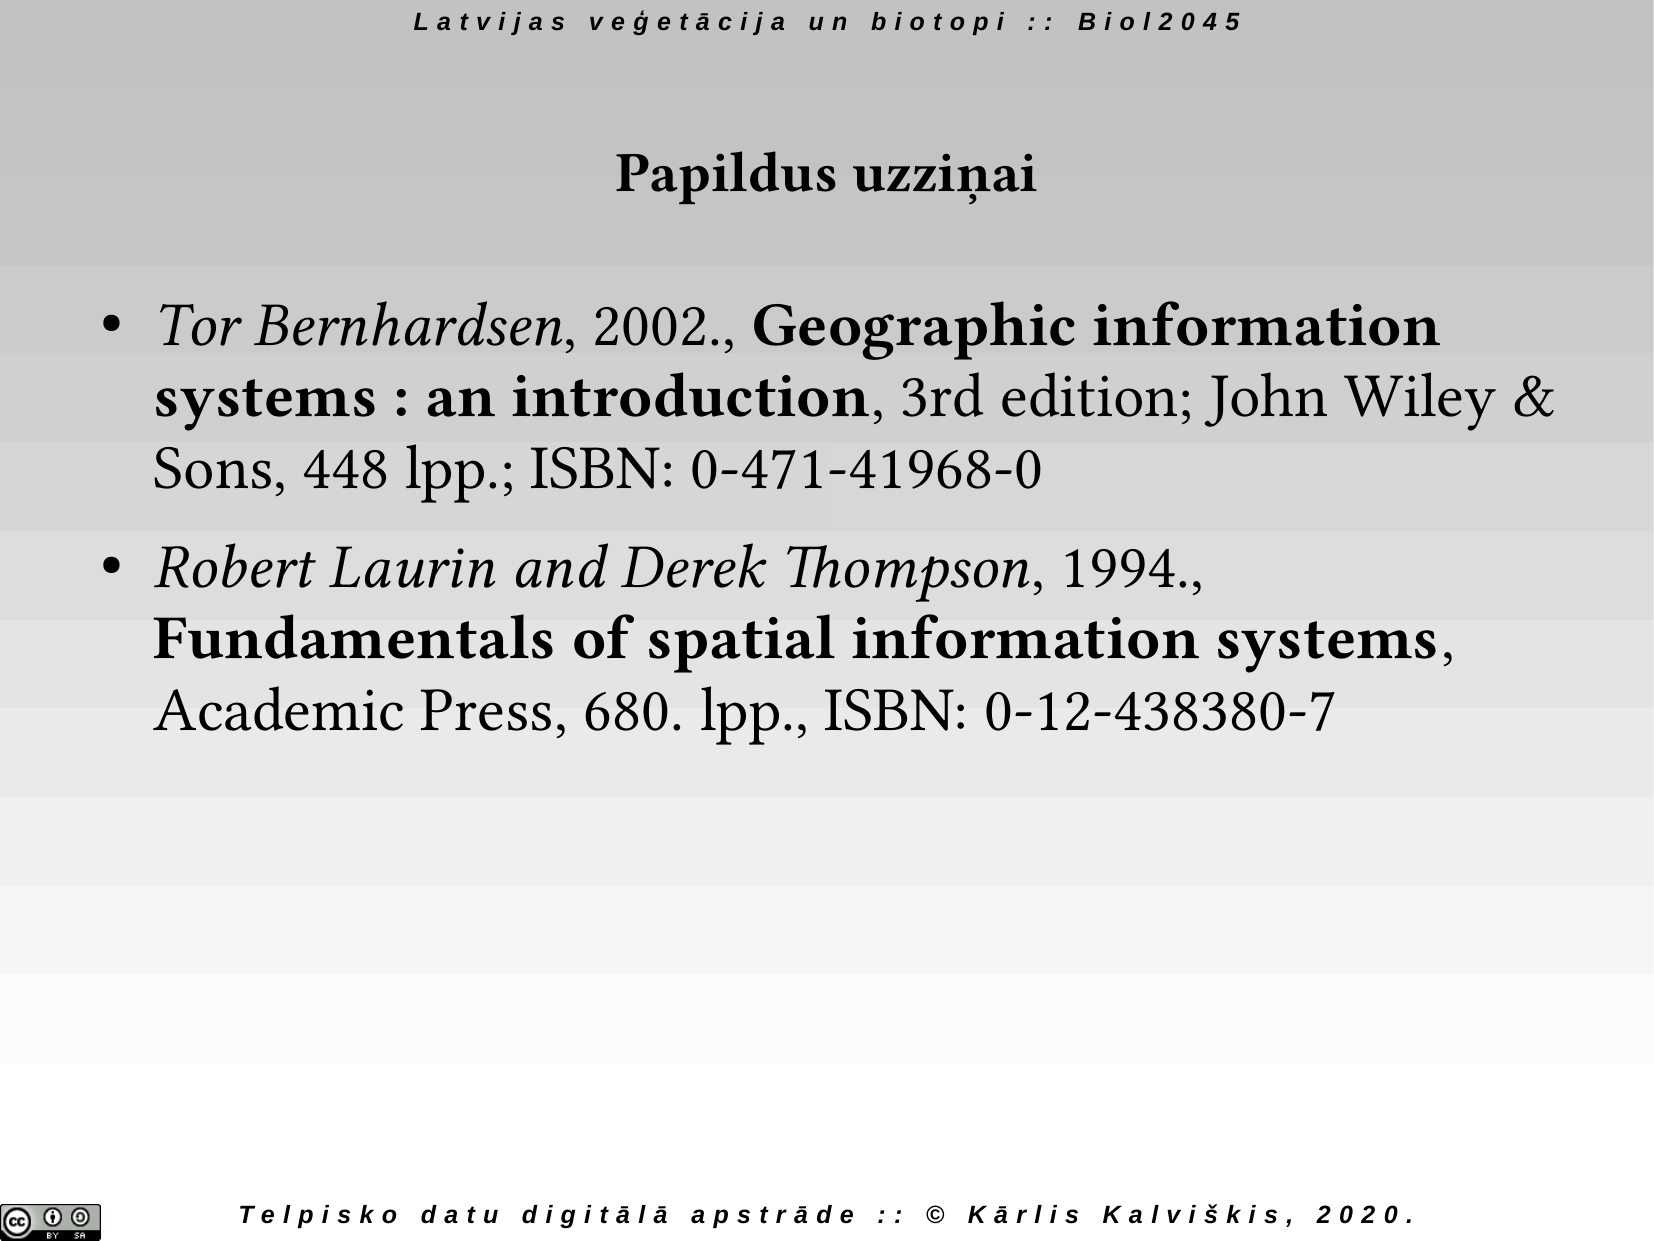

# Papildus uzziņai
Tor Bernhardsen, 2002., Geographic information systems : an introduction, 3rd edition; John Wiley & Sons, 448 lpp.; ISBN: 0-471-41968-0
Robert Laurin and Derek Thompson, 1994., Fundamentals of spatial information systems, Academic Press, 680. lpp., ISBN: 0-12-438380-7